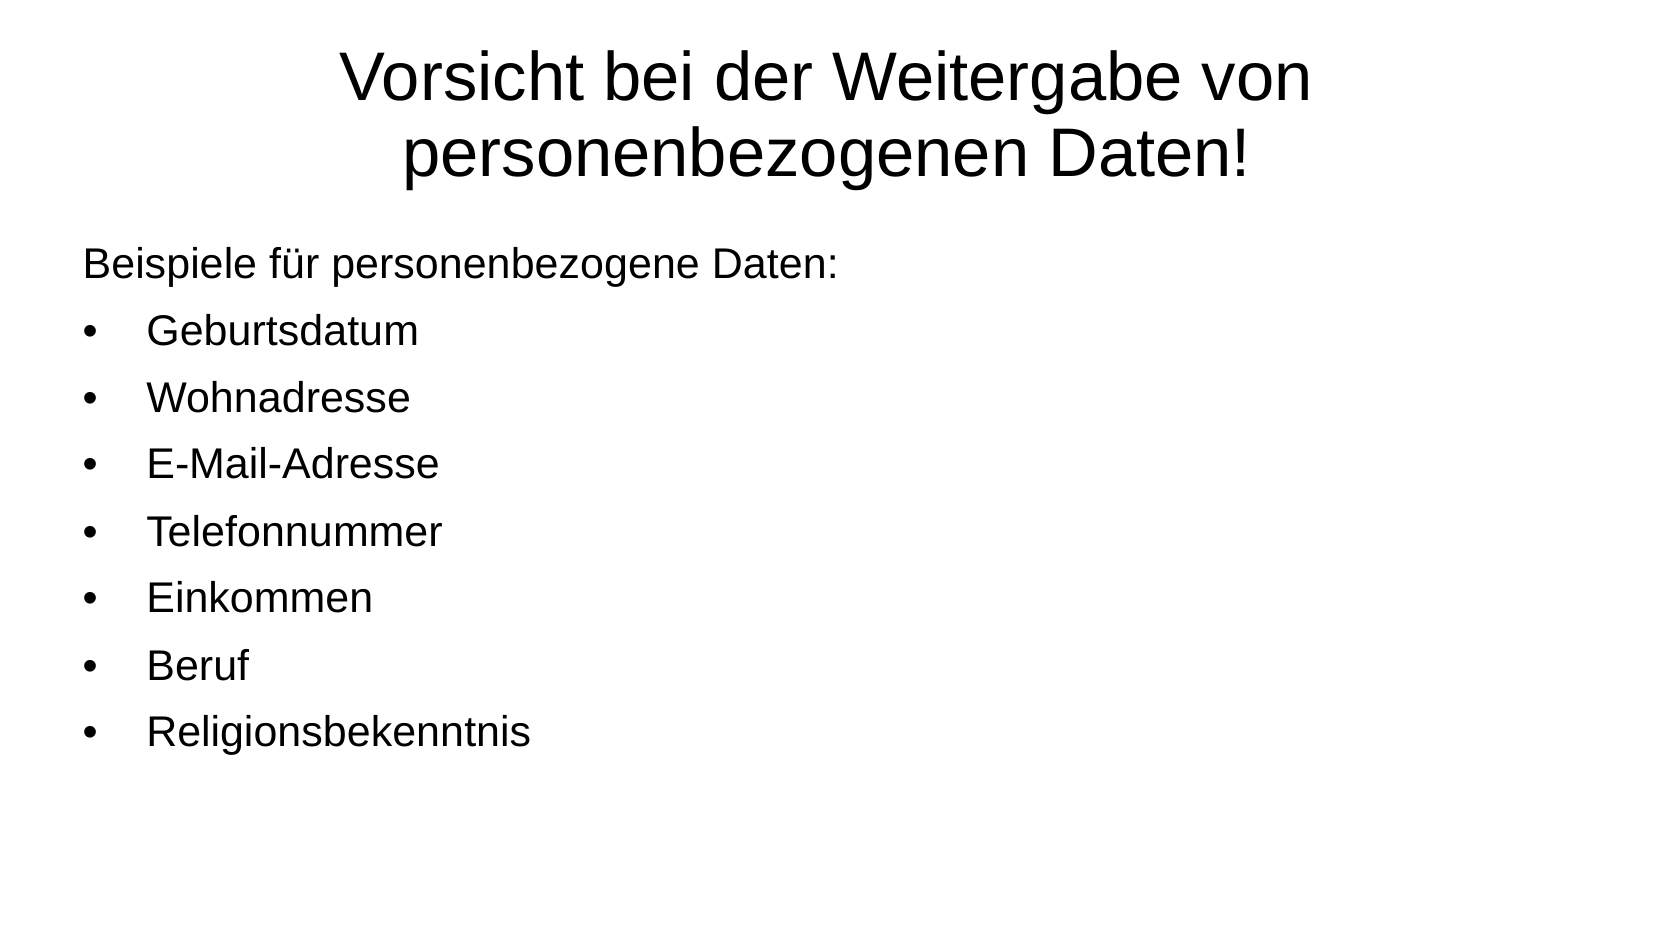

# Vorsicht bei der Weitergabe von personenbezogenen Daten!
Beispiele für personenbezogene Daten:
•	Geburtsdatum
•	Wohnadresse
•	E-Mail-Adresse
•	Telefonnummer
•	Einkommen
•	Beruf
•	Religionsbekenntnis